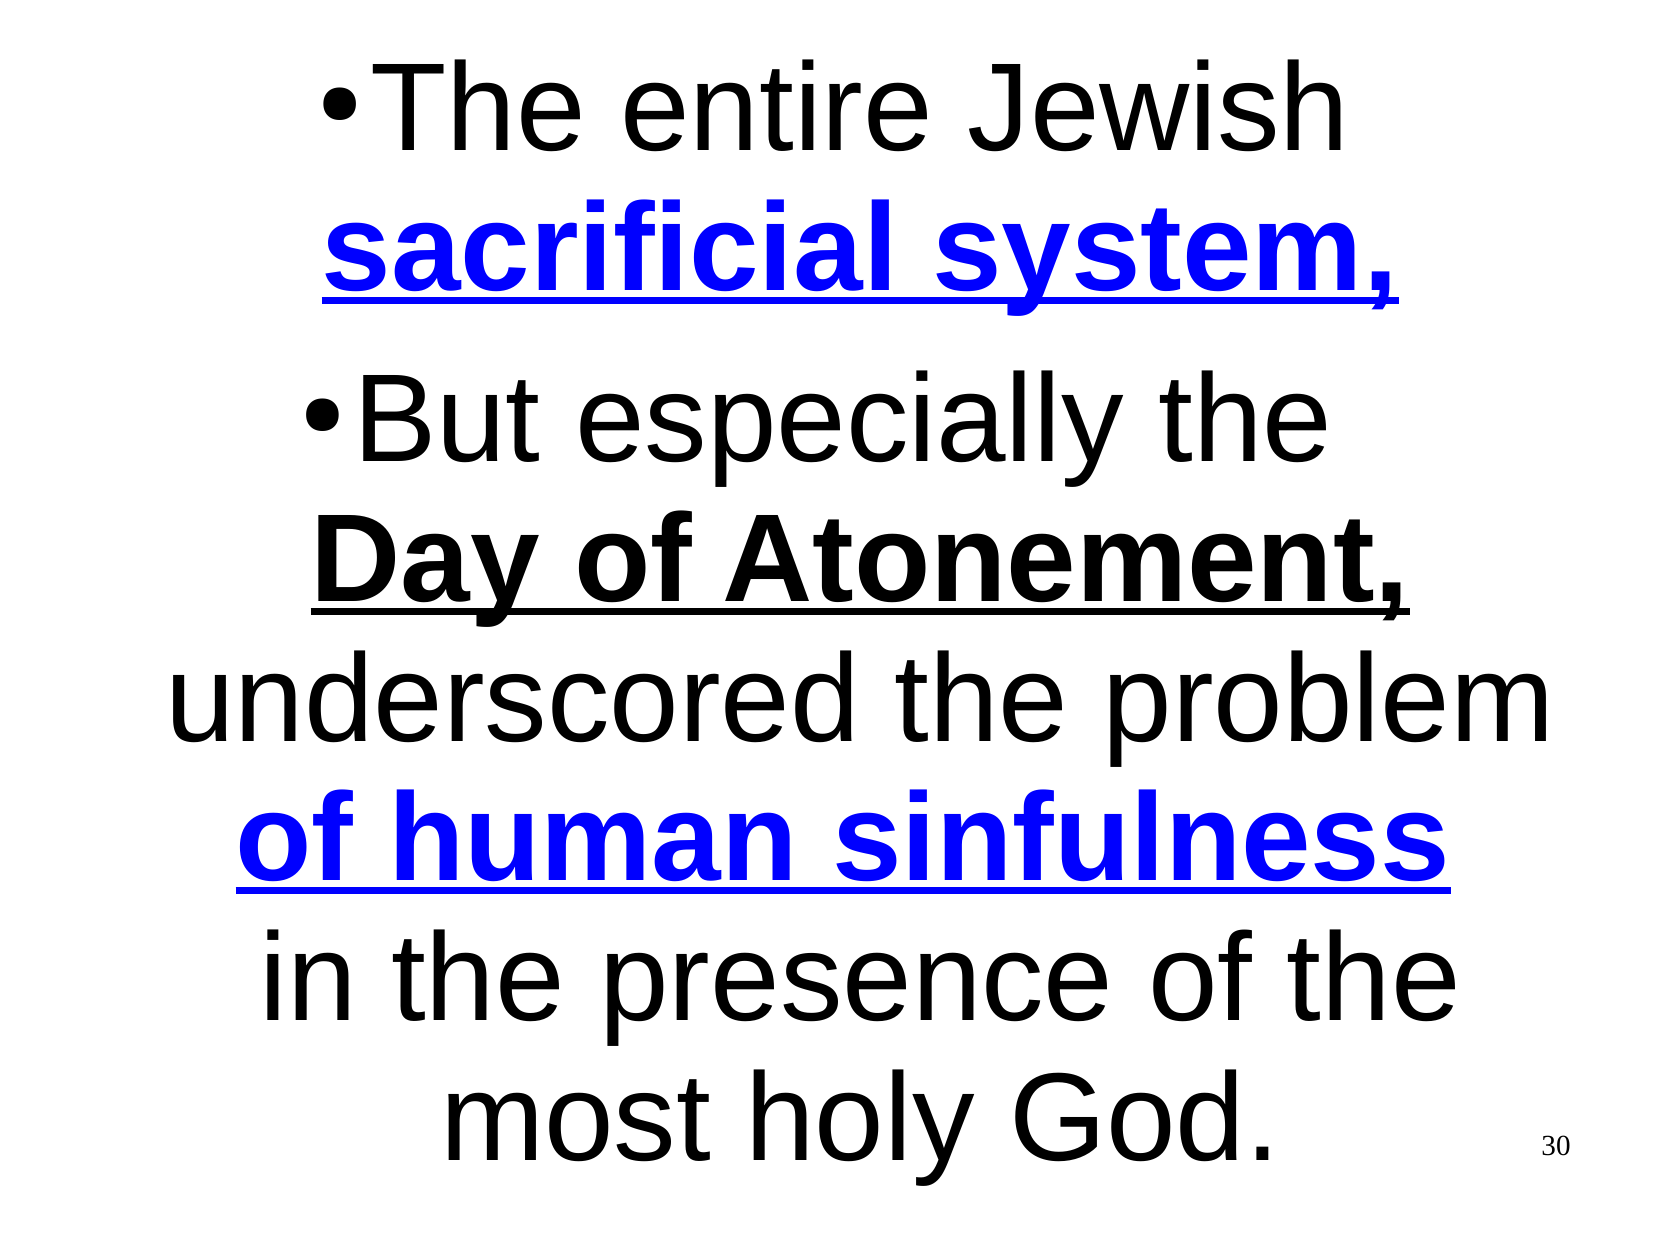

# The entire Jewish sacrificial system,
But especially the
Day of Atonement, underscored the problem of human sinfulness
in the presence of the
most holy God.
30